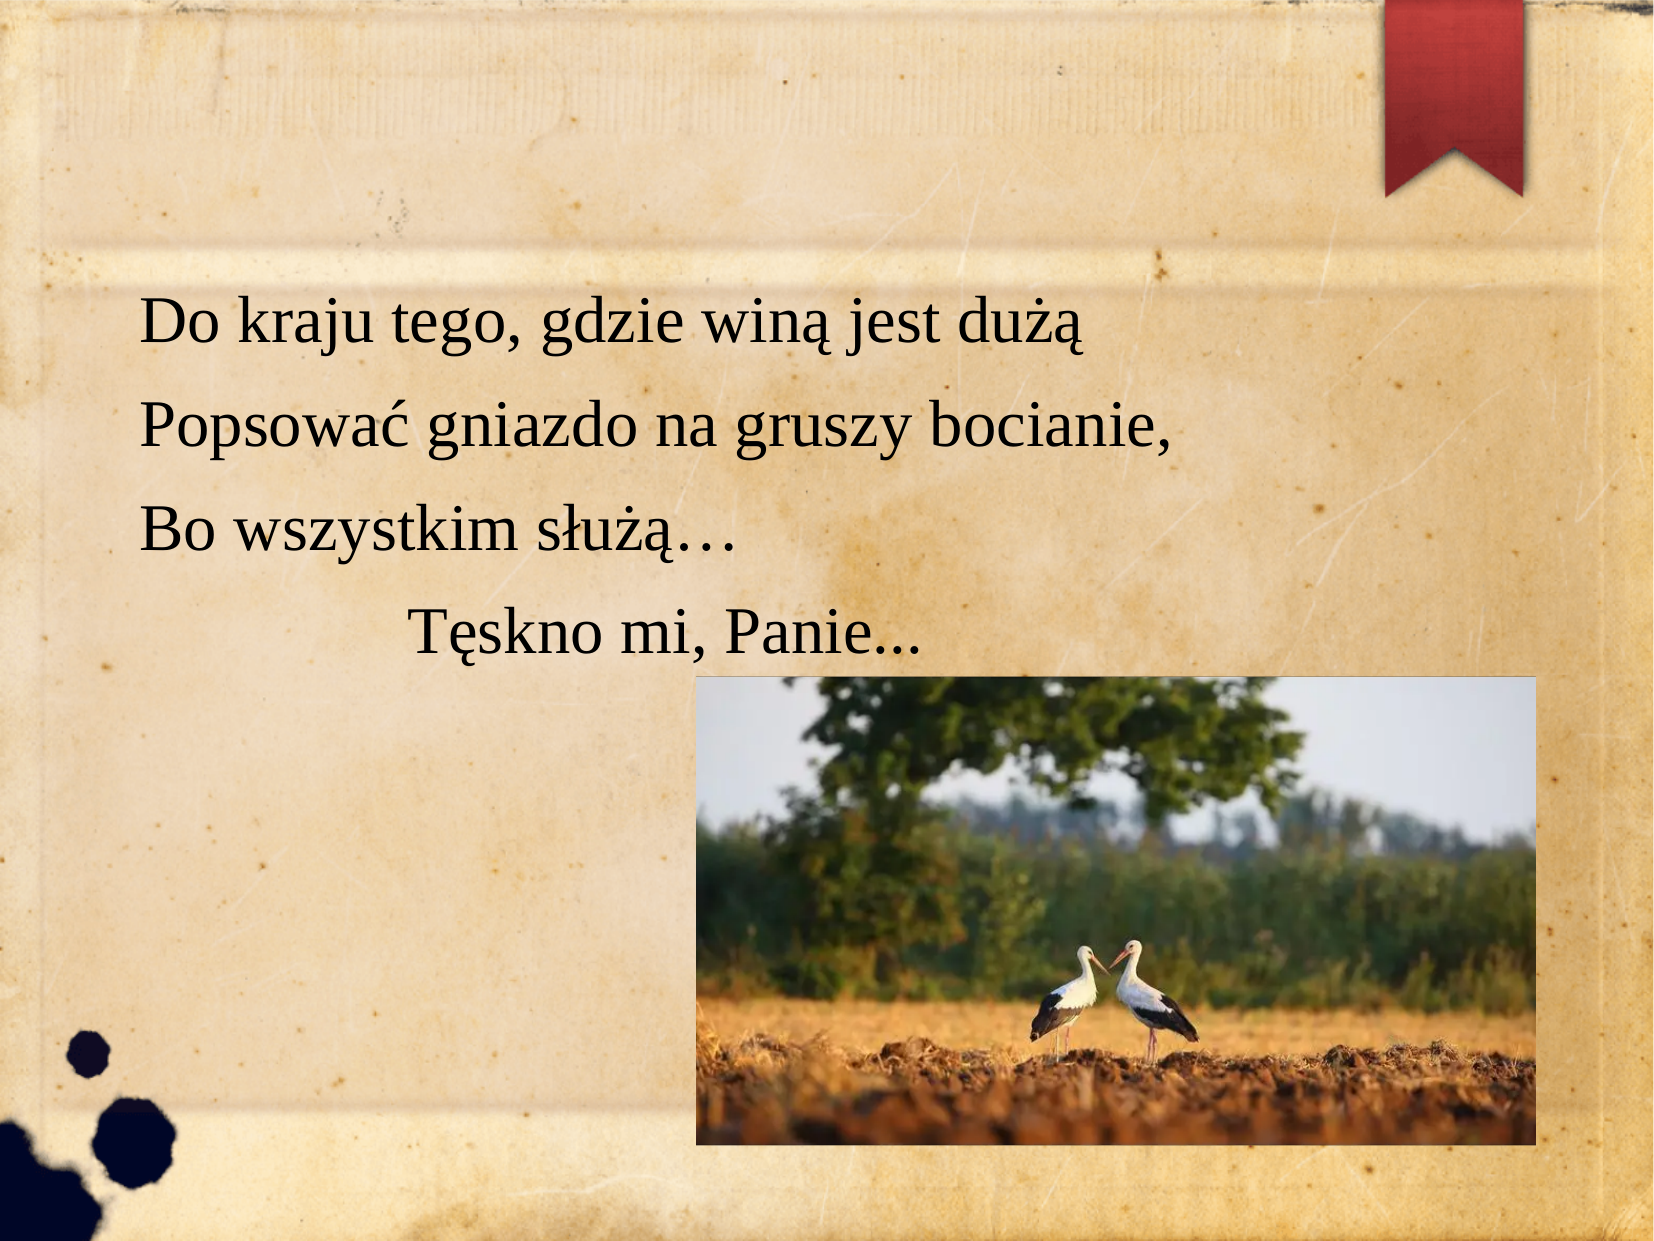

#
Do kraju tego, gdzie winą jest dużą
Popsować gniazdo na gruszy bocianie,
Bo wszystkim służą…
 Tęskno mi, Panie...